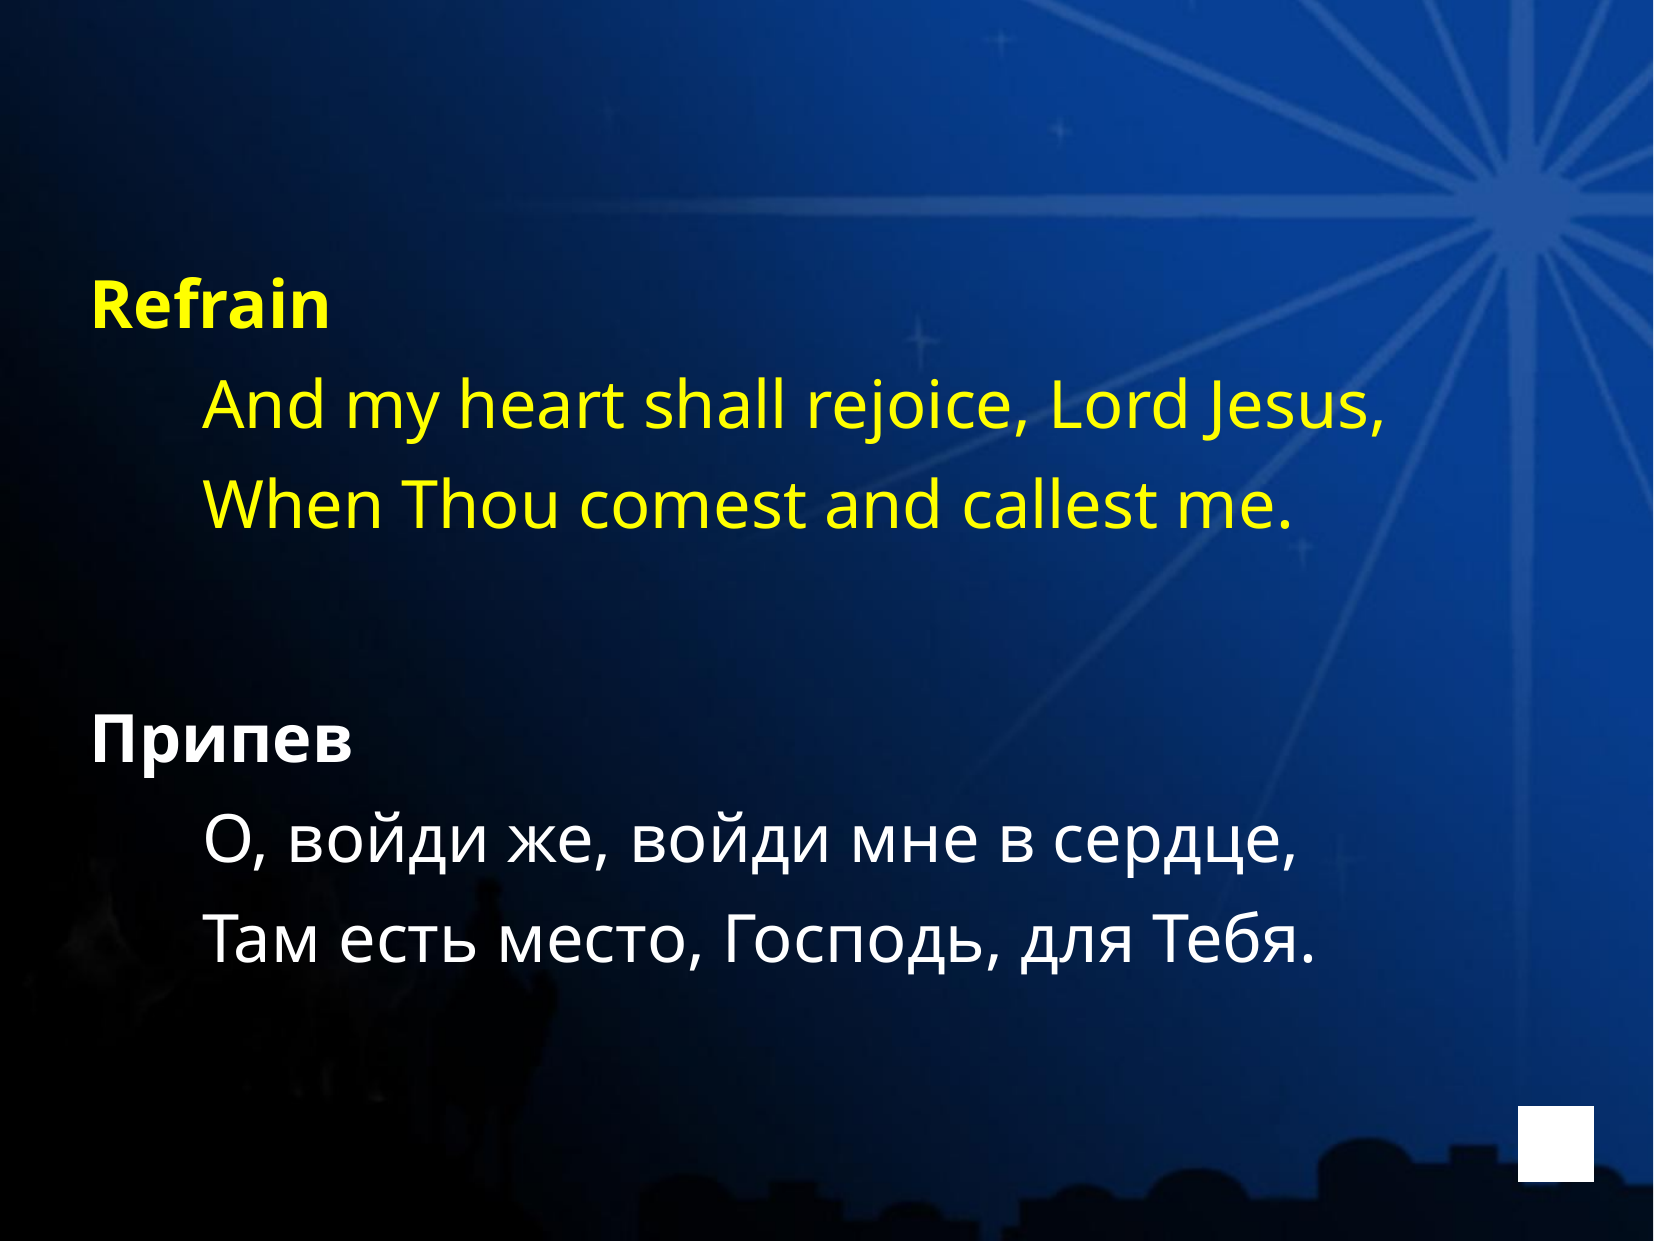

Refrain
	And my heart shall rejoice, Lord Jesus,
	When Thou comest and callest me.
Припев
	О, войди же, войди мне в сердце,
	Там есть место, Господь, для Тебя.